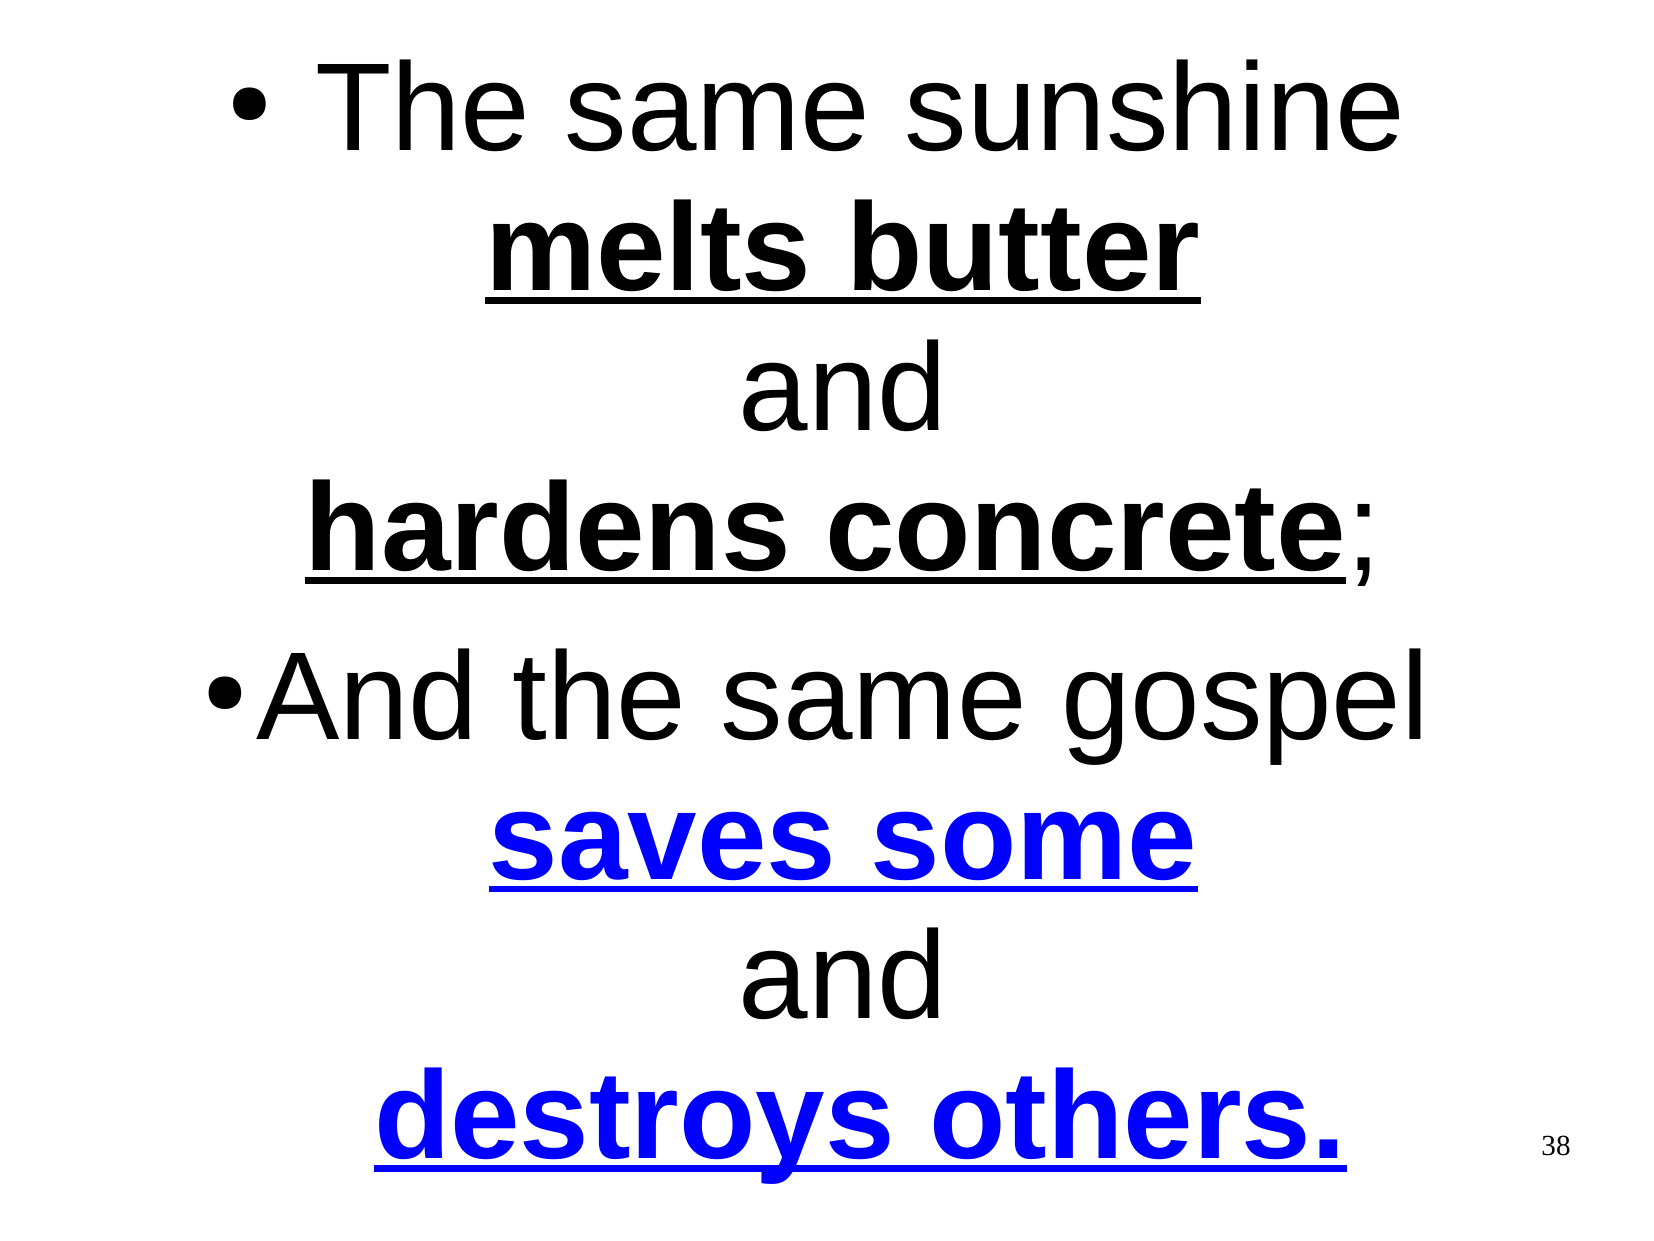

# The same sunshine melts butter and hardens concrete;
And the same gospel
saves some
and
destroys others.
38